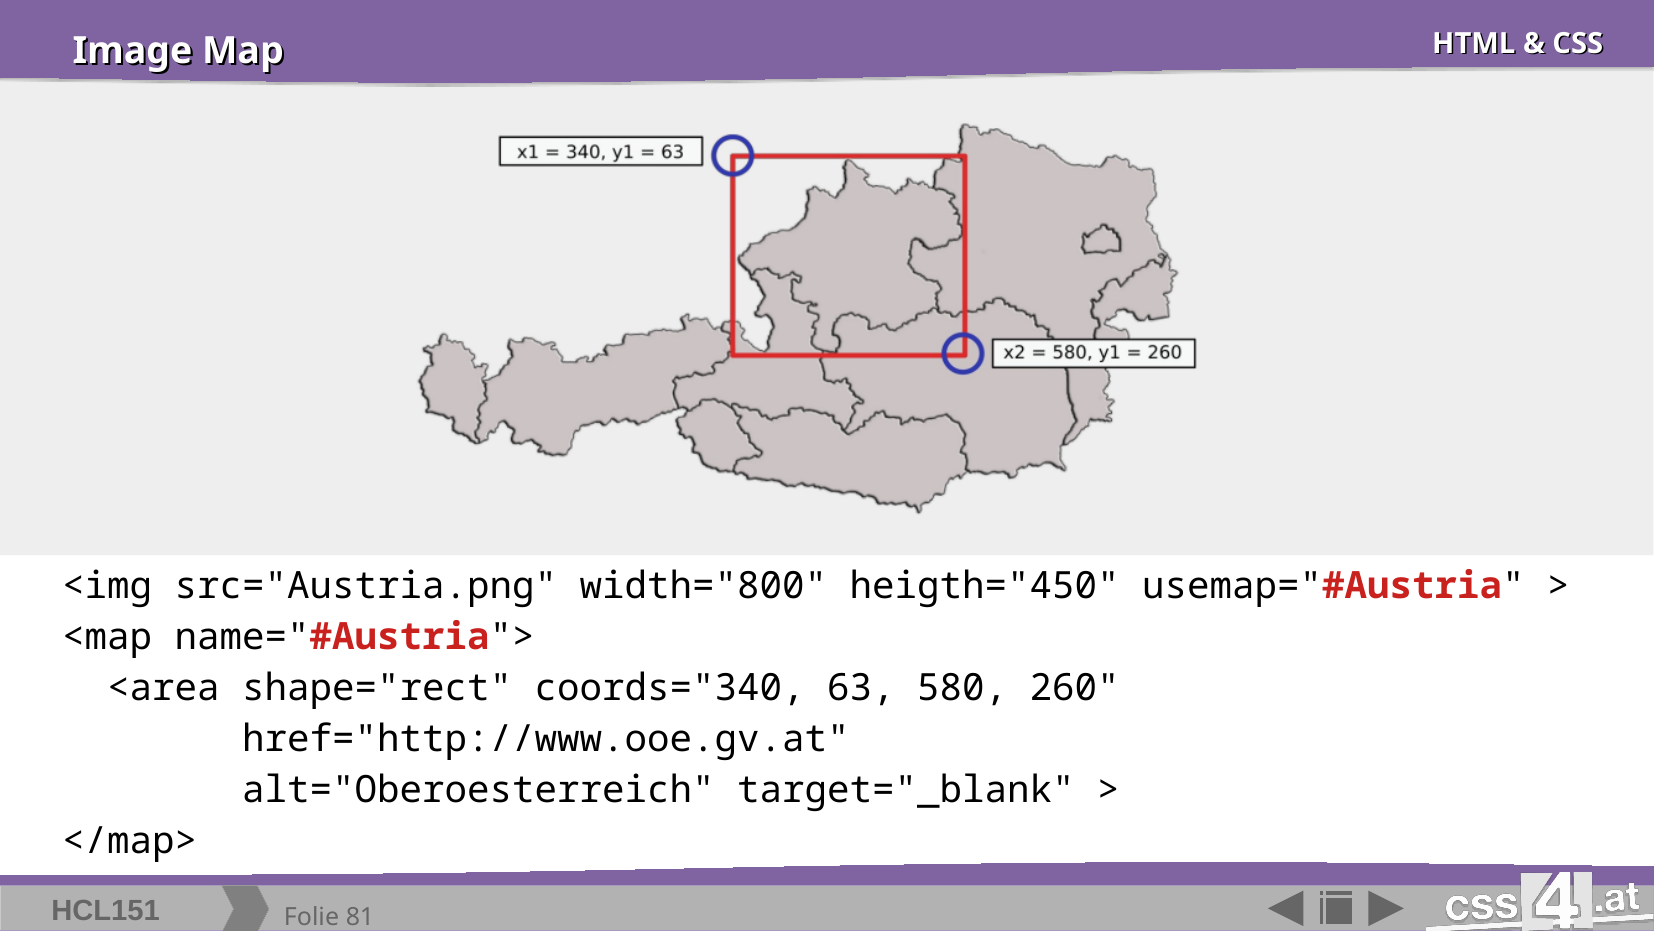

HTML & CSS
Image Map
<img src="Austria.png" width="800" heigth="450" usemap="#Austria" >
<map name="#Austria">
 <area shape="rect" coords="340, 63, 580, 260"
 href="http://www.ooe.gv.at"
 alt="Oberoesterreich" target="_blank" >
</map>
HCL151
Folie